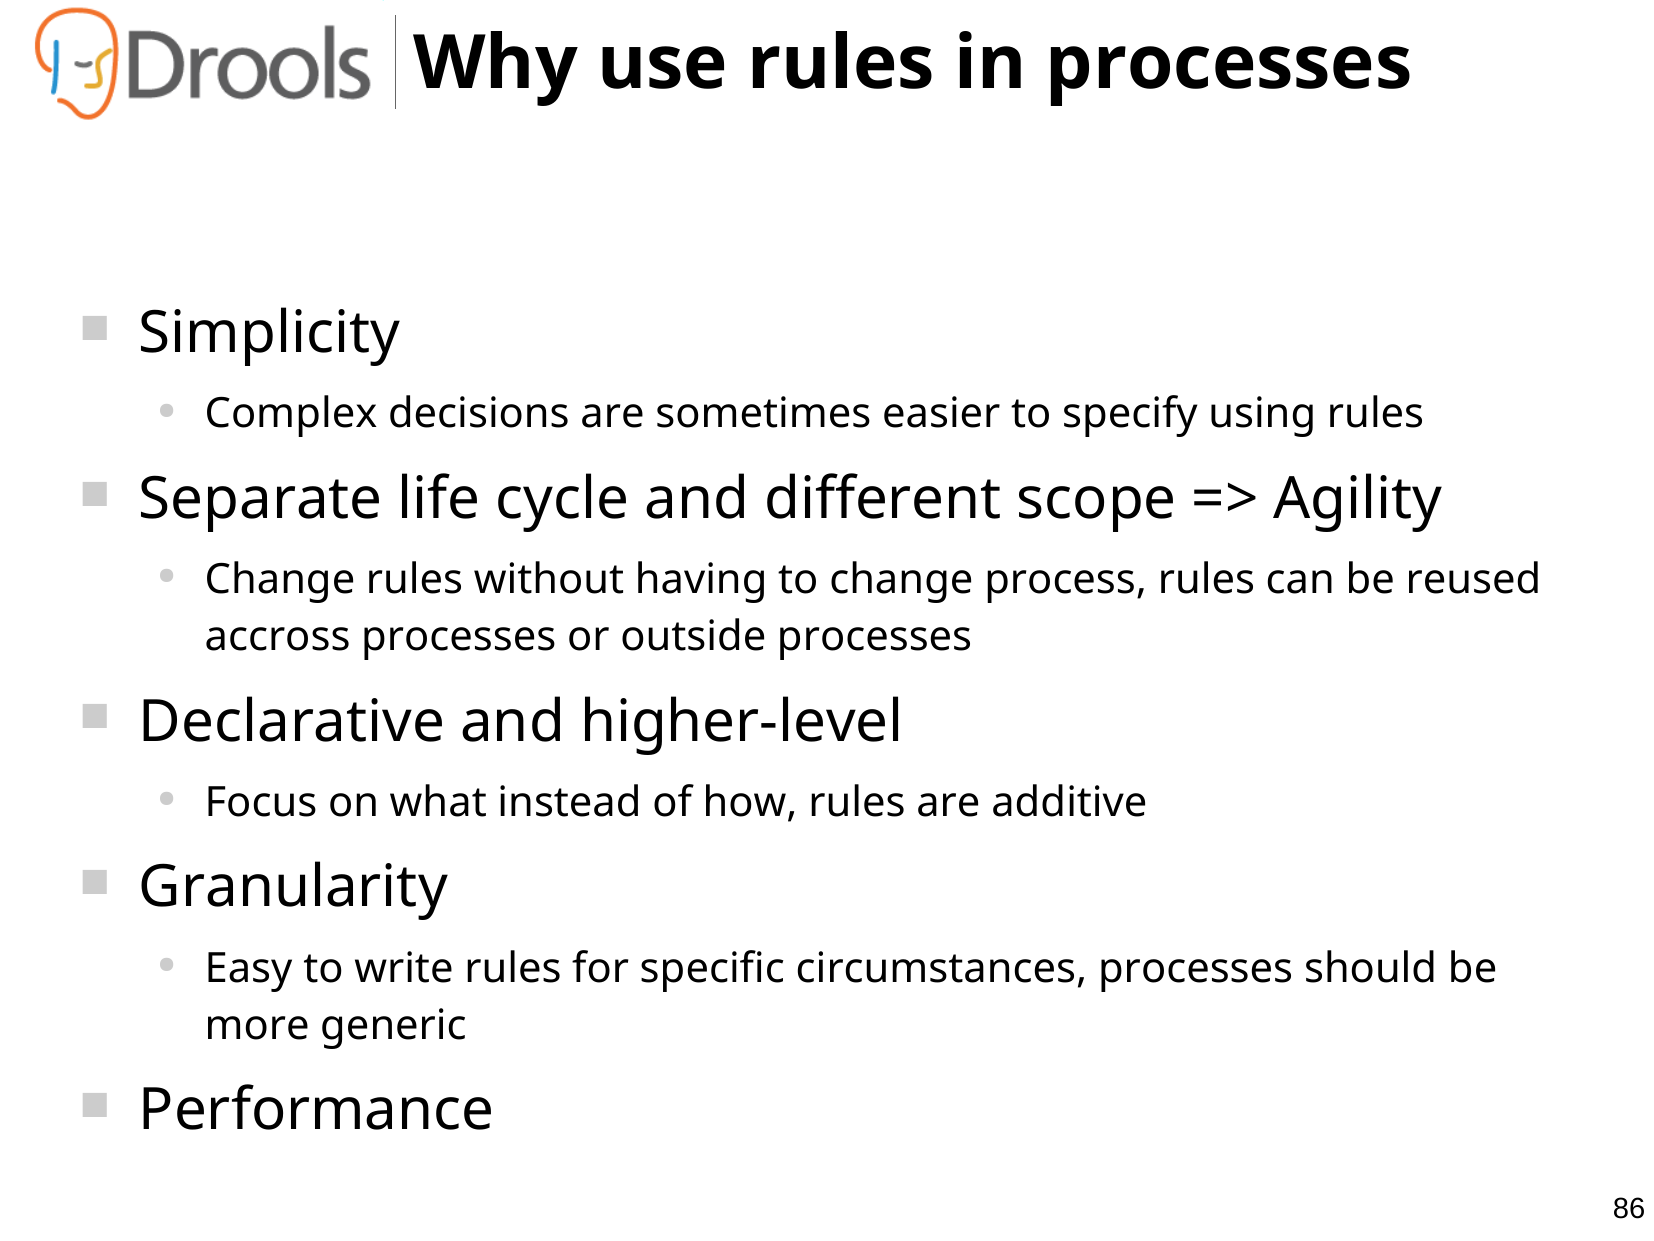

# Why use rules in processes
Simplicity
Complex decisions are sometimes easier to specify using rules
Separate life cycle and different scope => Agility
Change rules without having to change process, rules can be reused accross processes or outside processes
Declarative and higher-level
Focus on what instead of how, rules are additive
Granularity
Easy to write rules for specific circumstances, processes should be more generic
Performance